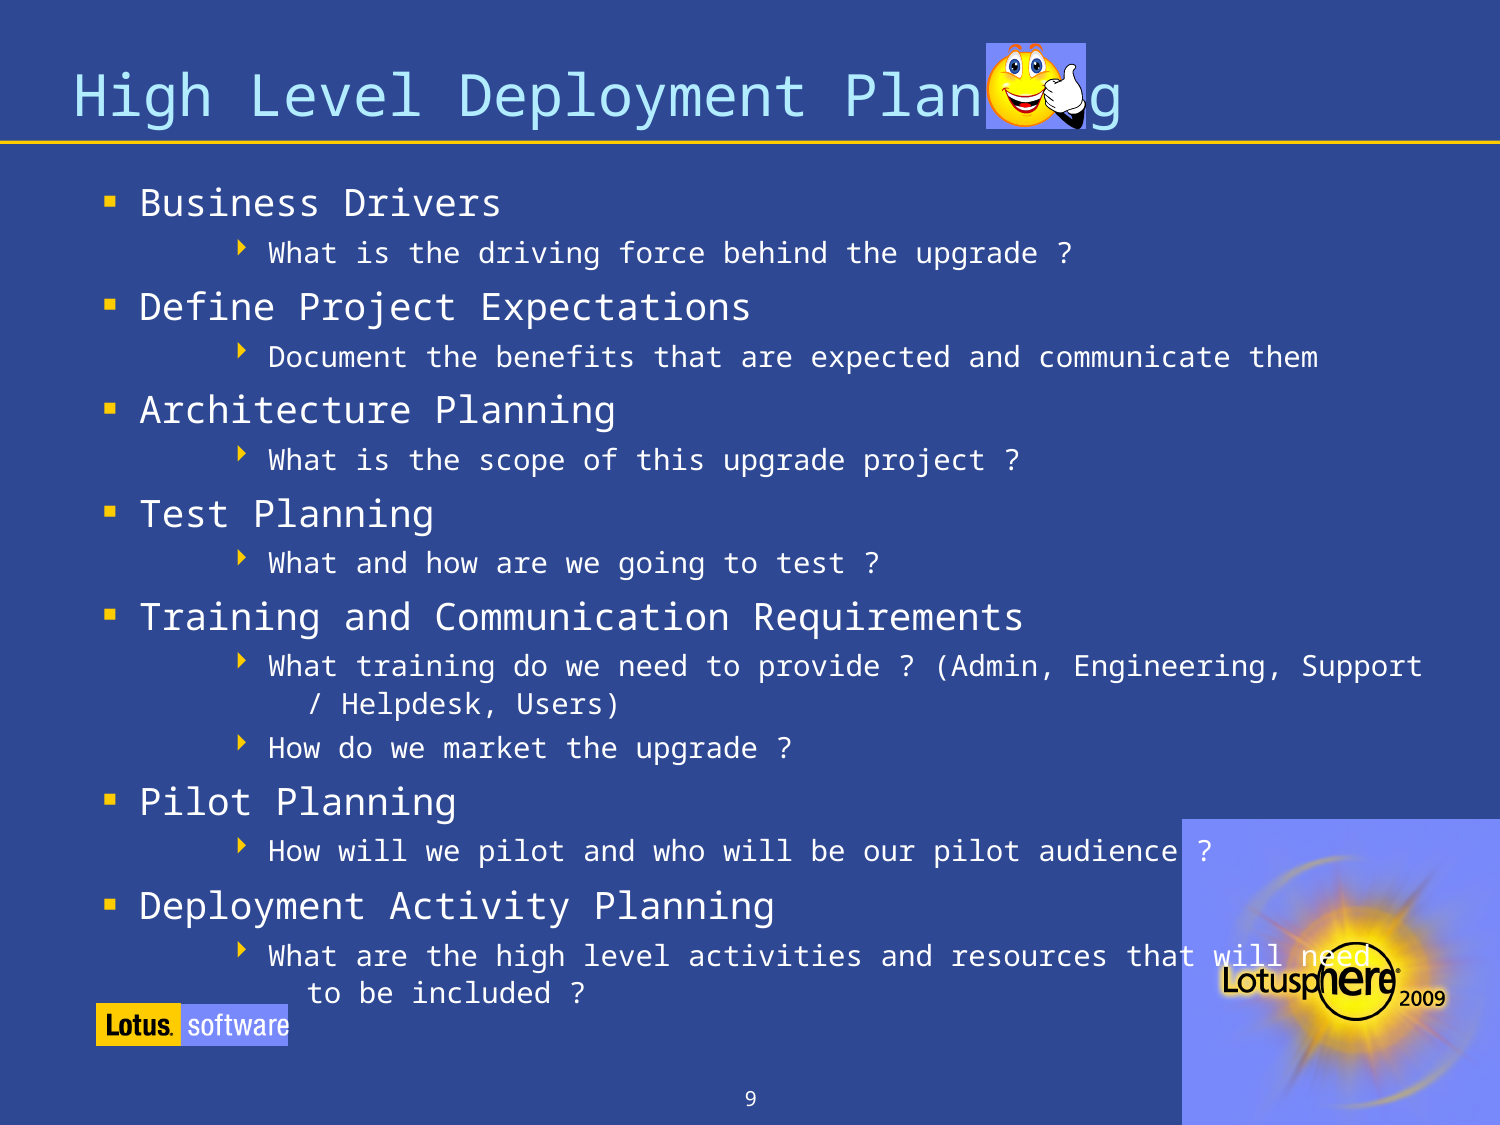

# High Level Deployment Planning
Business Drivers
What is the driving force behind the upgrade ?
Define Project Expectations
Document the benefits that are expected and communicate them
Architecture Planning
What is the scope of this upgrade project ?
Test Planning
What and how are we going to test ?
Training and Communication Requirements
What training do we need to provide ? (Admin, Engineering, Support / Helpdesk, Users)
How do we market the upgrade ?
Pilot Planning
How will we pilot and who will be our pilot audience ?
Deployment Activity Planning
What are the high level activities and resources that will need
to be included ?
9